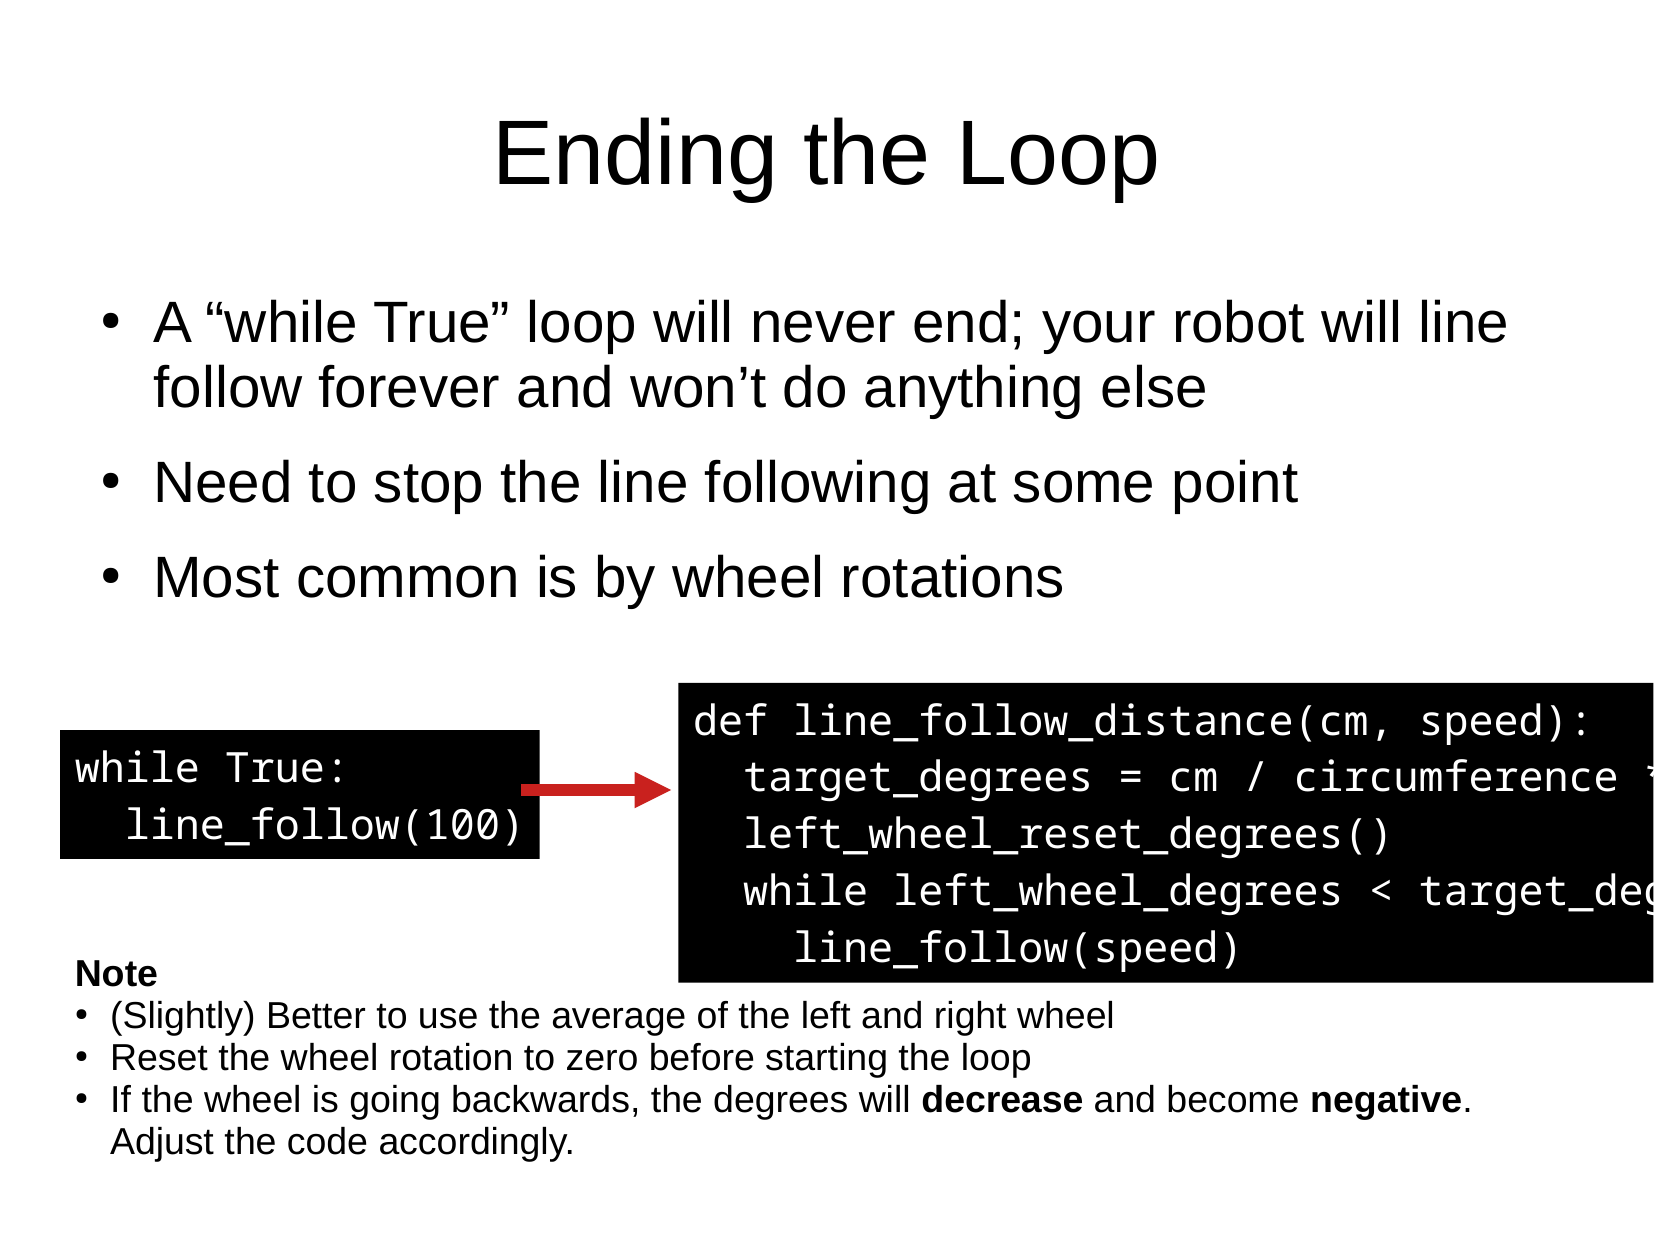

# Ending the Loop
A “while True” loop will never end; your robot will line follow forever and won’t do anything else
Need to stop the line following at some point
Most common is by wheel rotations
def line_follow_distance(cm, speed):
 target_degrees = cm / circumference * 360
 left_wheel_reset_degrees()
 while left_wheel_degrees < target_degrees:
 line_follow(speed)
while True:
 line_follow(100)
Note
(Slightly) Better to use the average of the left and right wheel
Reset the wheel rotation to zero before starting the loop
If the wheel is going backwards, the degrees will decrease and become negative.
Adjust the code accordingly.